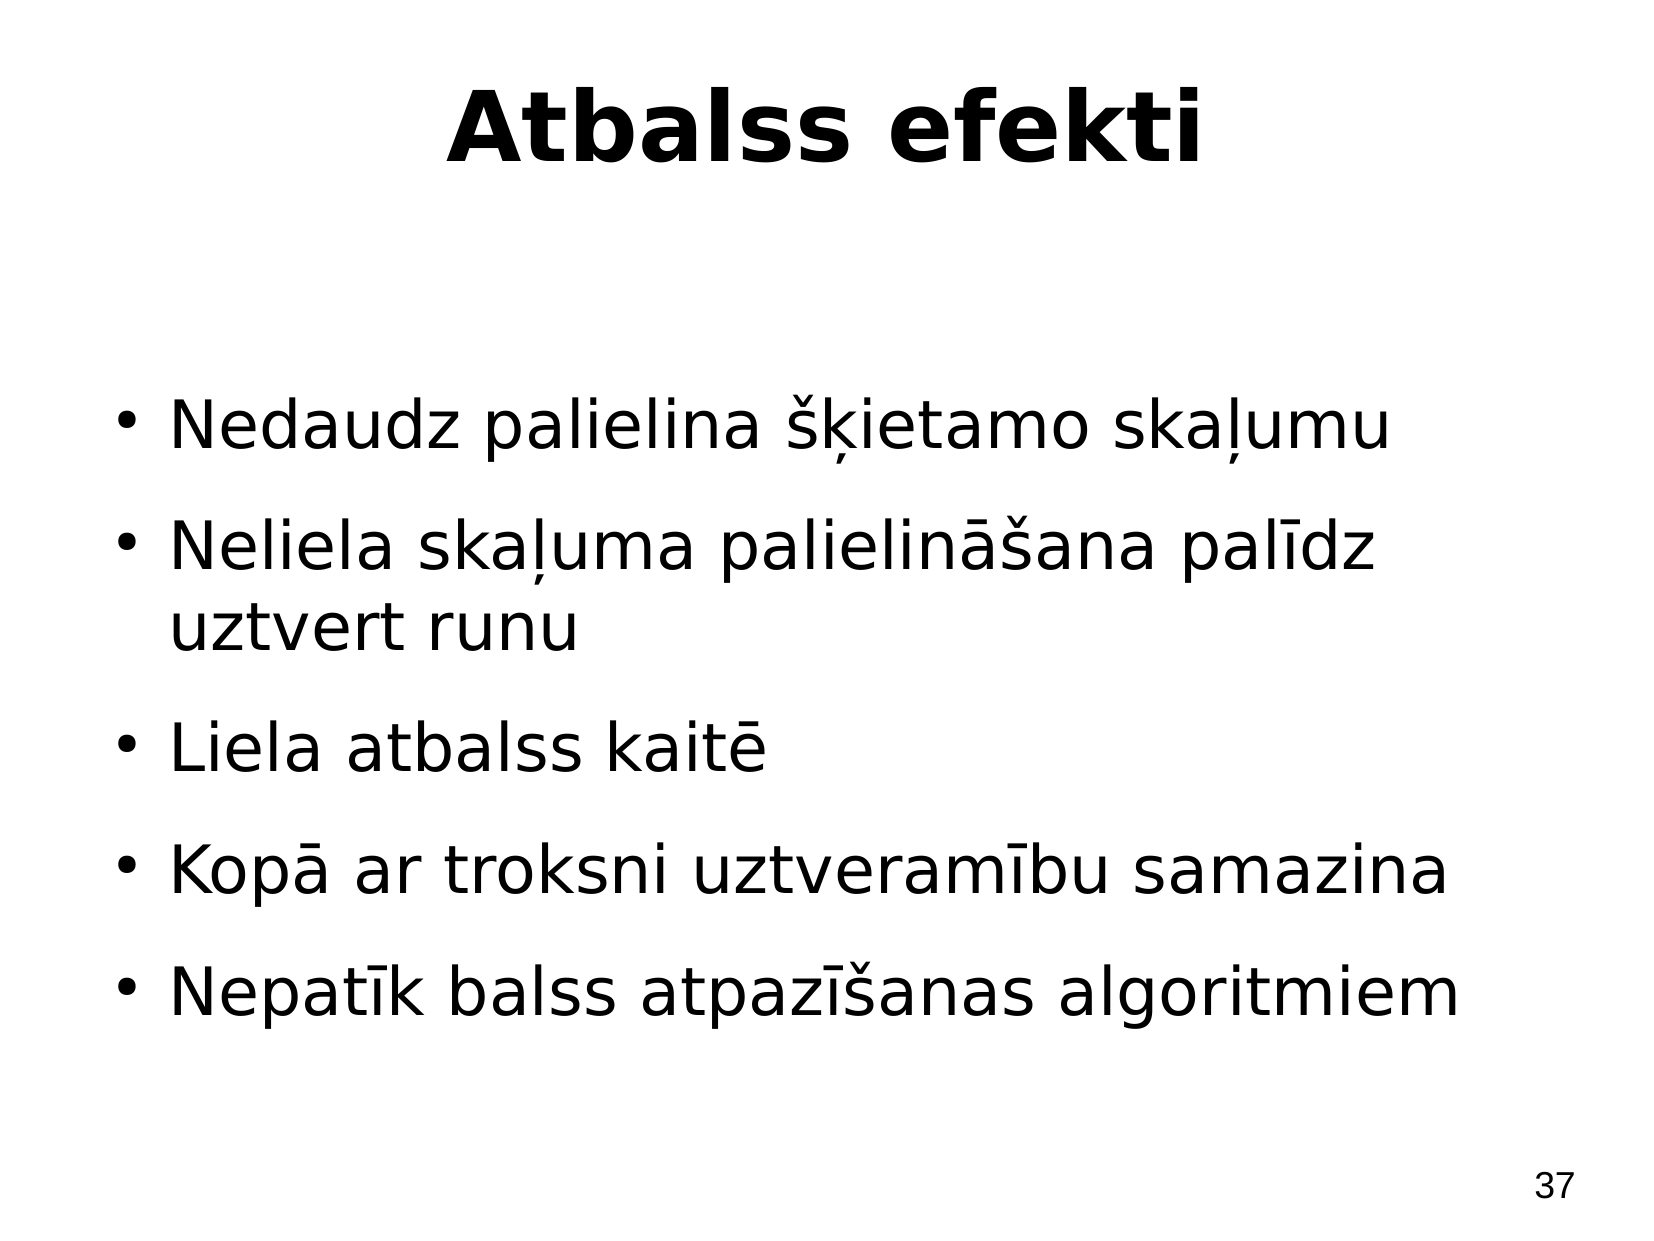

# Atbalss efekti
Nedaudz palielina šķietamo skaļumu
Neliela skaļuma palielināšana palīdz uztvert runu
Liela atbalss kaitē
Kopā ar troksni uztveramību samazina
Nepatīk balss atpazīšanas algoritmiem